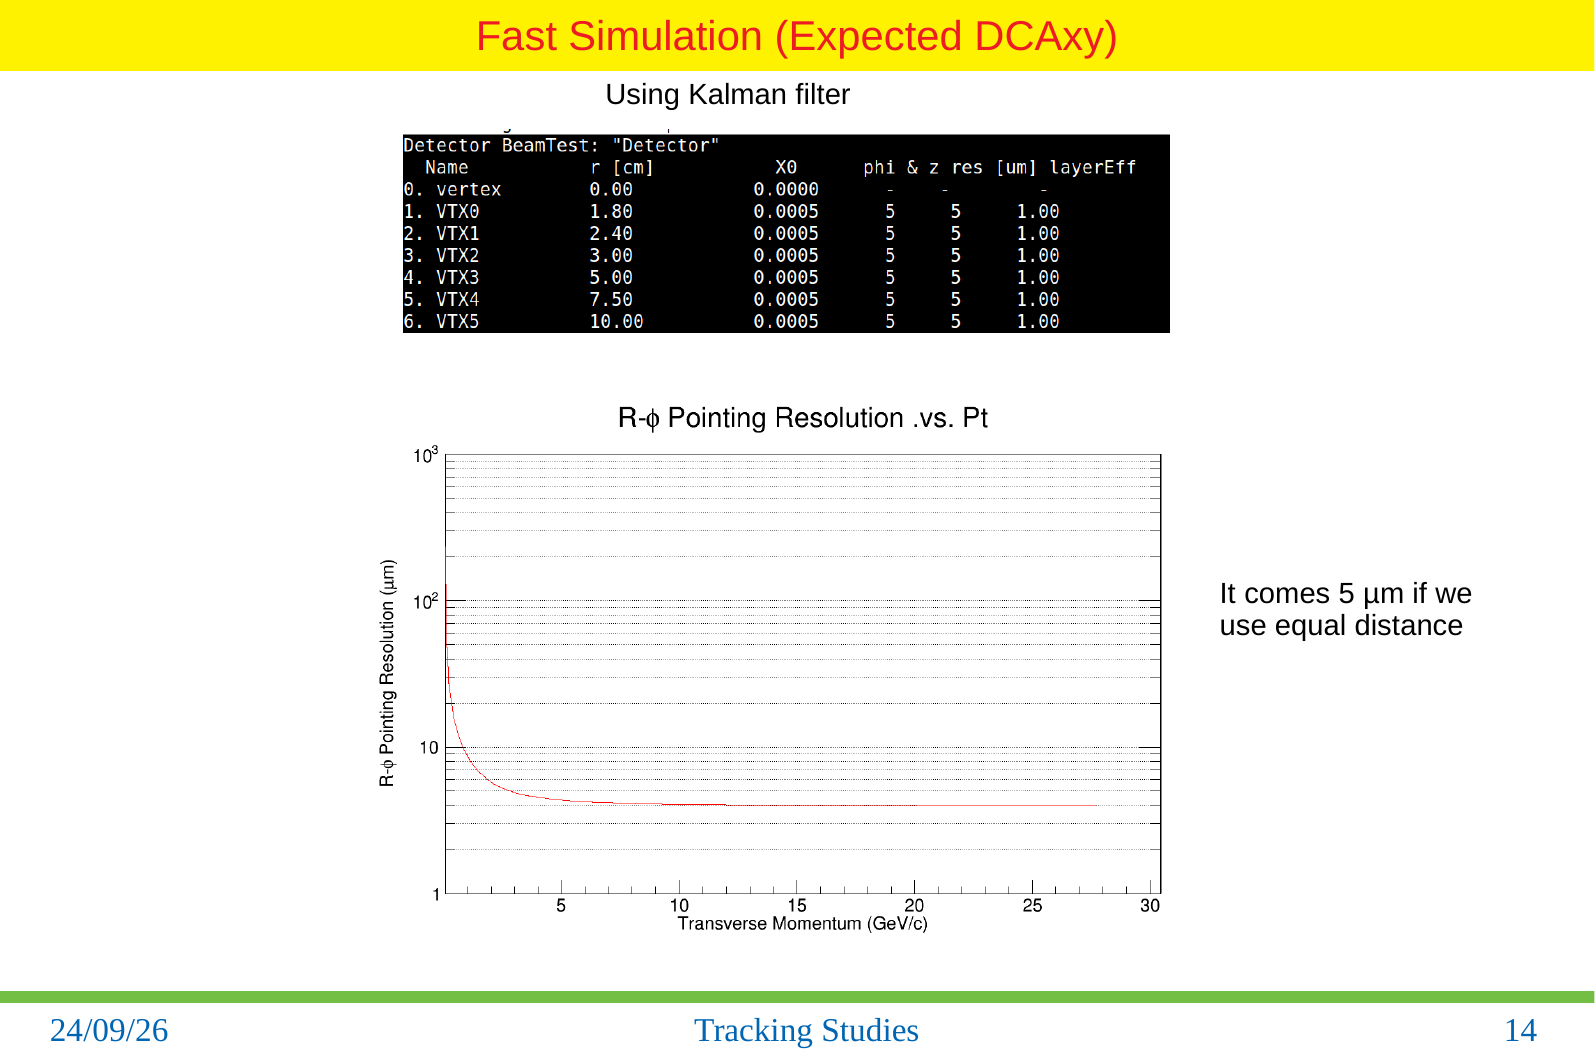

# Fast Simulation (Expected DCAxy)
Using Kalman filter
It comes 5 µm if we use equal distance
 Tracking Studies
14